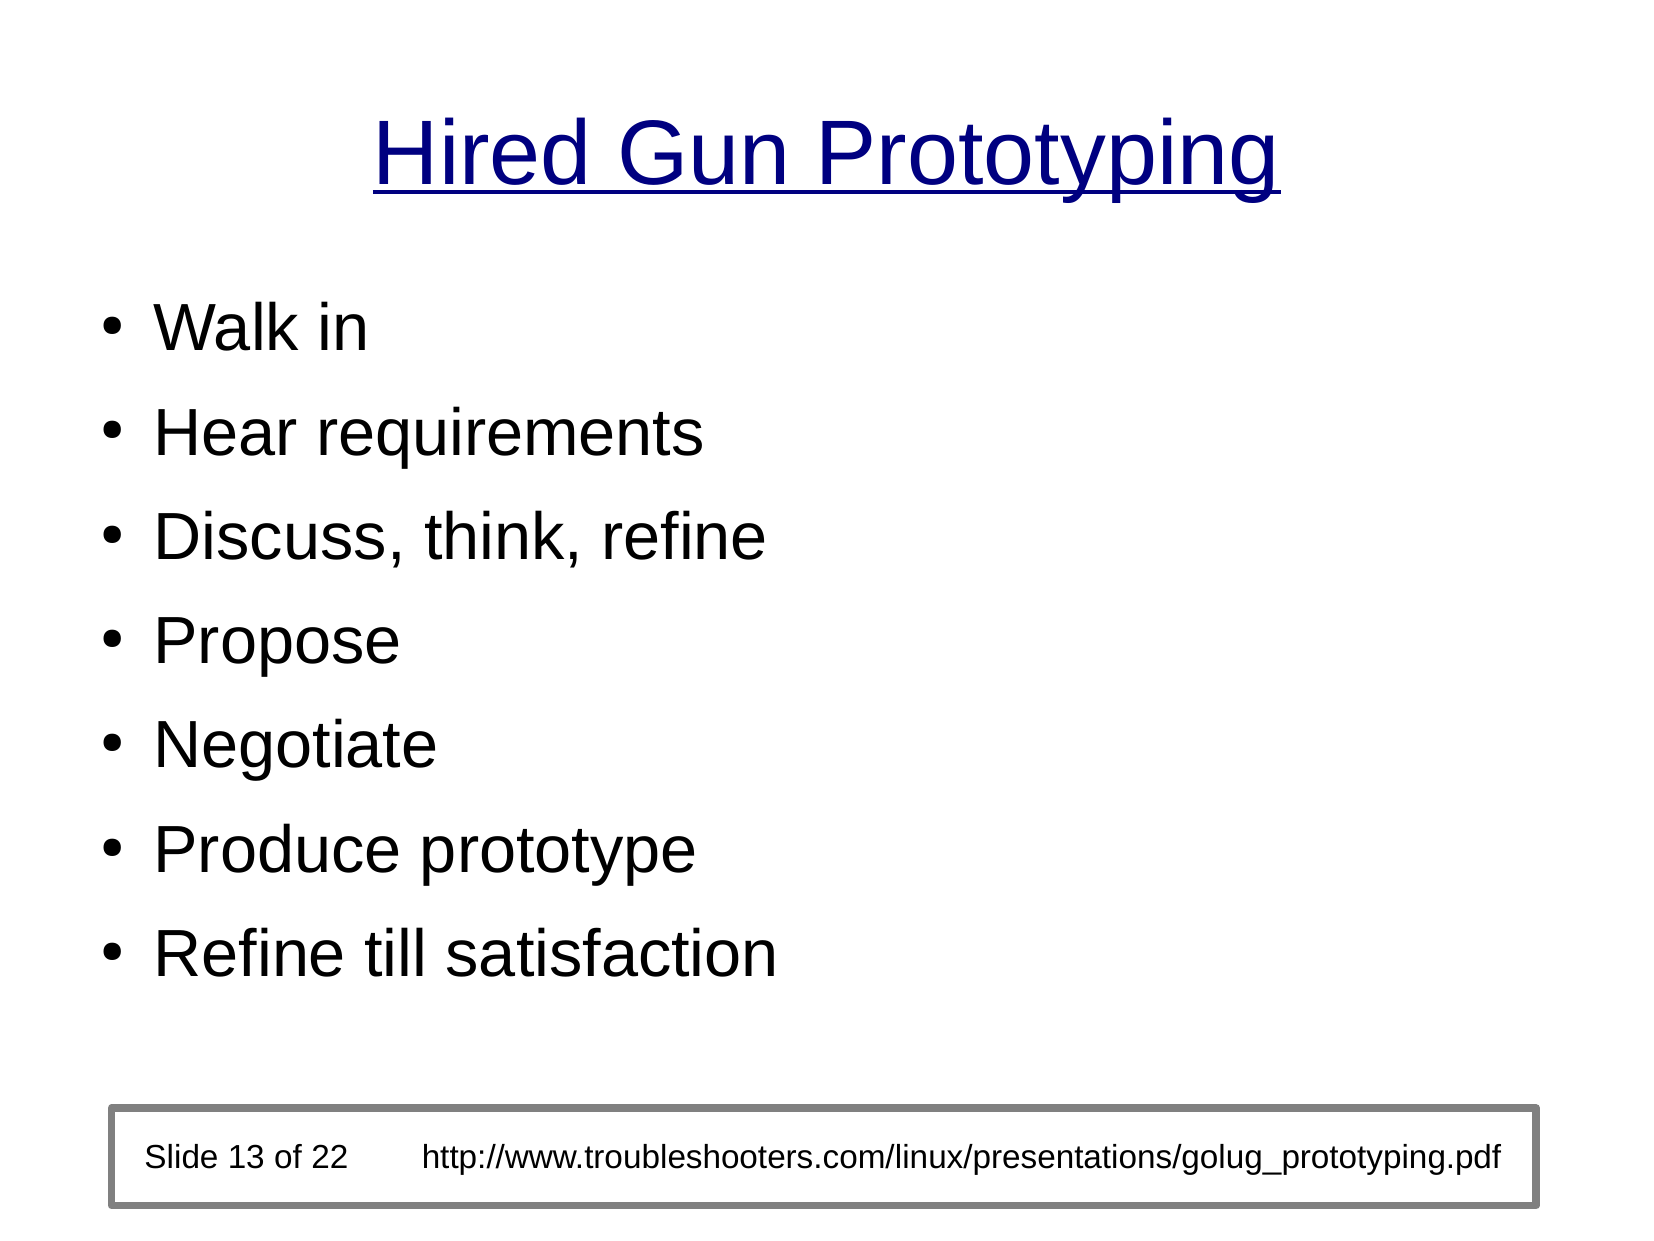

# Hired Gun Prototyping
Walk in
Hear requirements
Discuss, think, refine
Propose
Negotiate
Produce prototype
Refine till satisfaction
Slide of 22 http://www.troubleshooters.com/linux/presentations/golug_prototyping.pdf